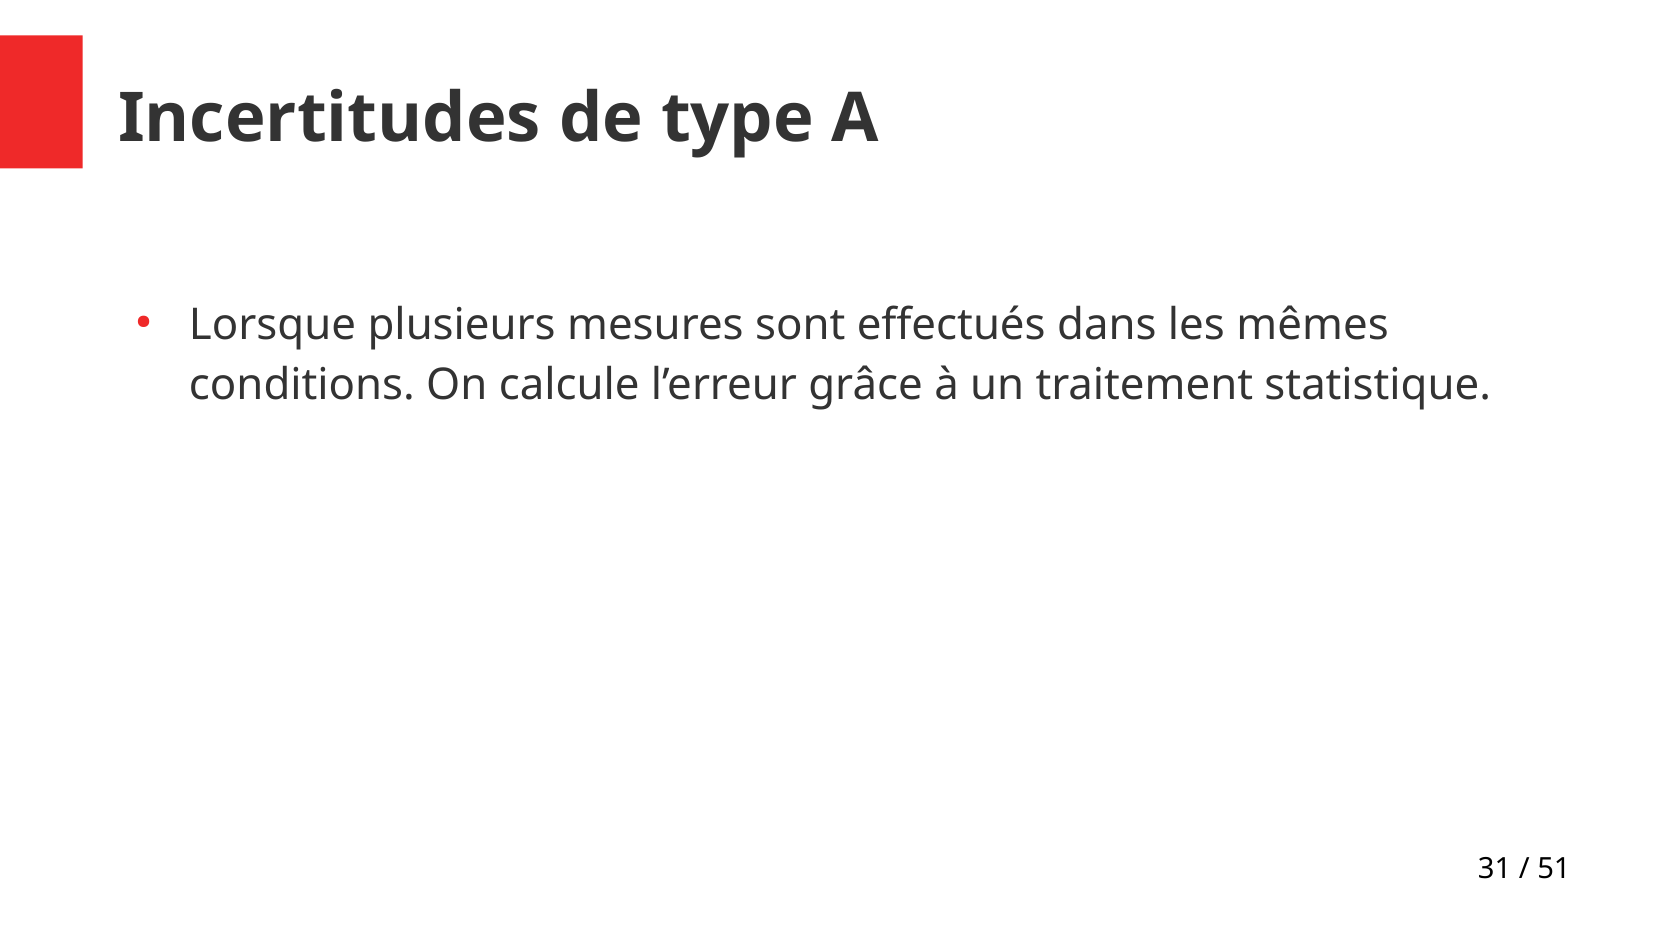

# Incertitudes de type A
Lorsque plusieurs mesures sont effectués dans les mêmes conditions. On calcule l’erreur grâce à un traitement statistique.
31